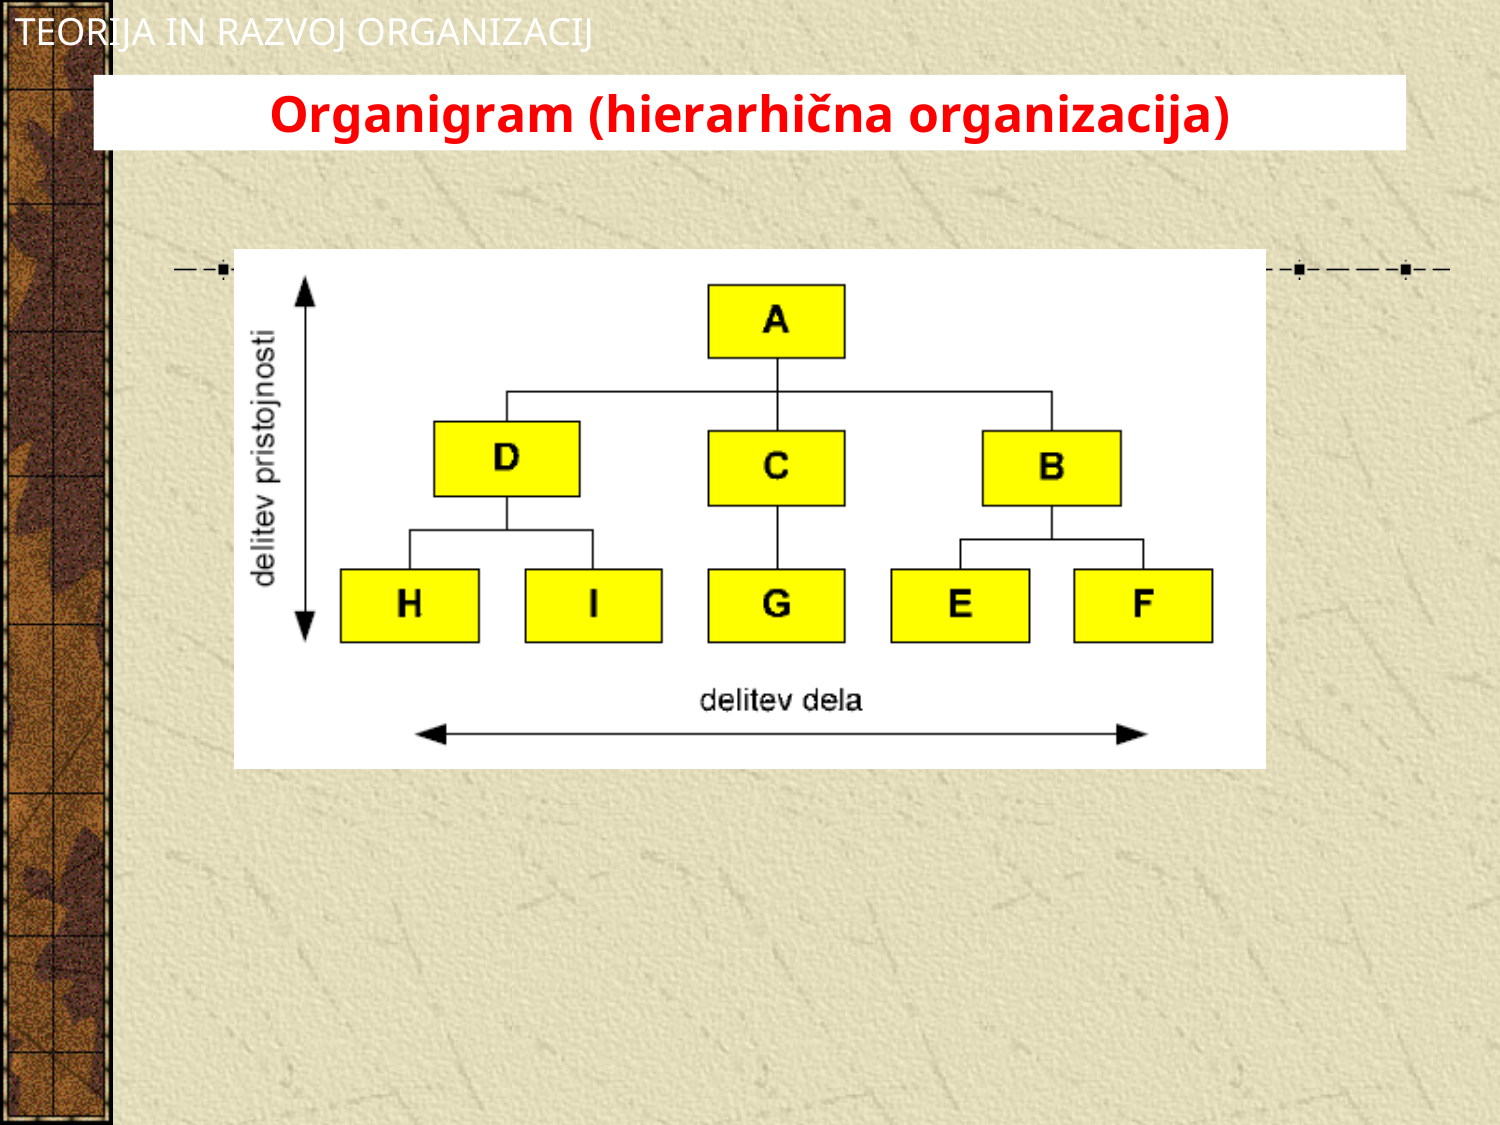

TEORIJA IN RAZVOJ ORGANIZACIJ
Organigram (hierarhična organizacija)